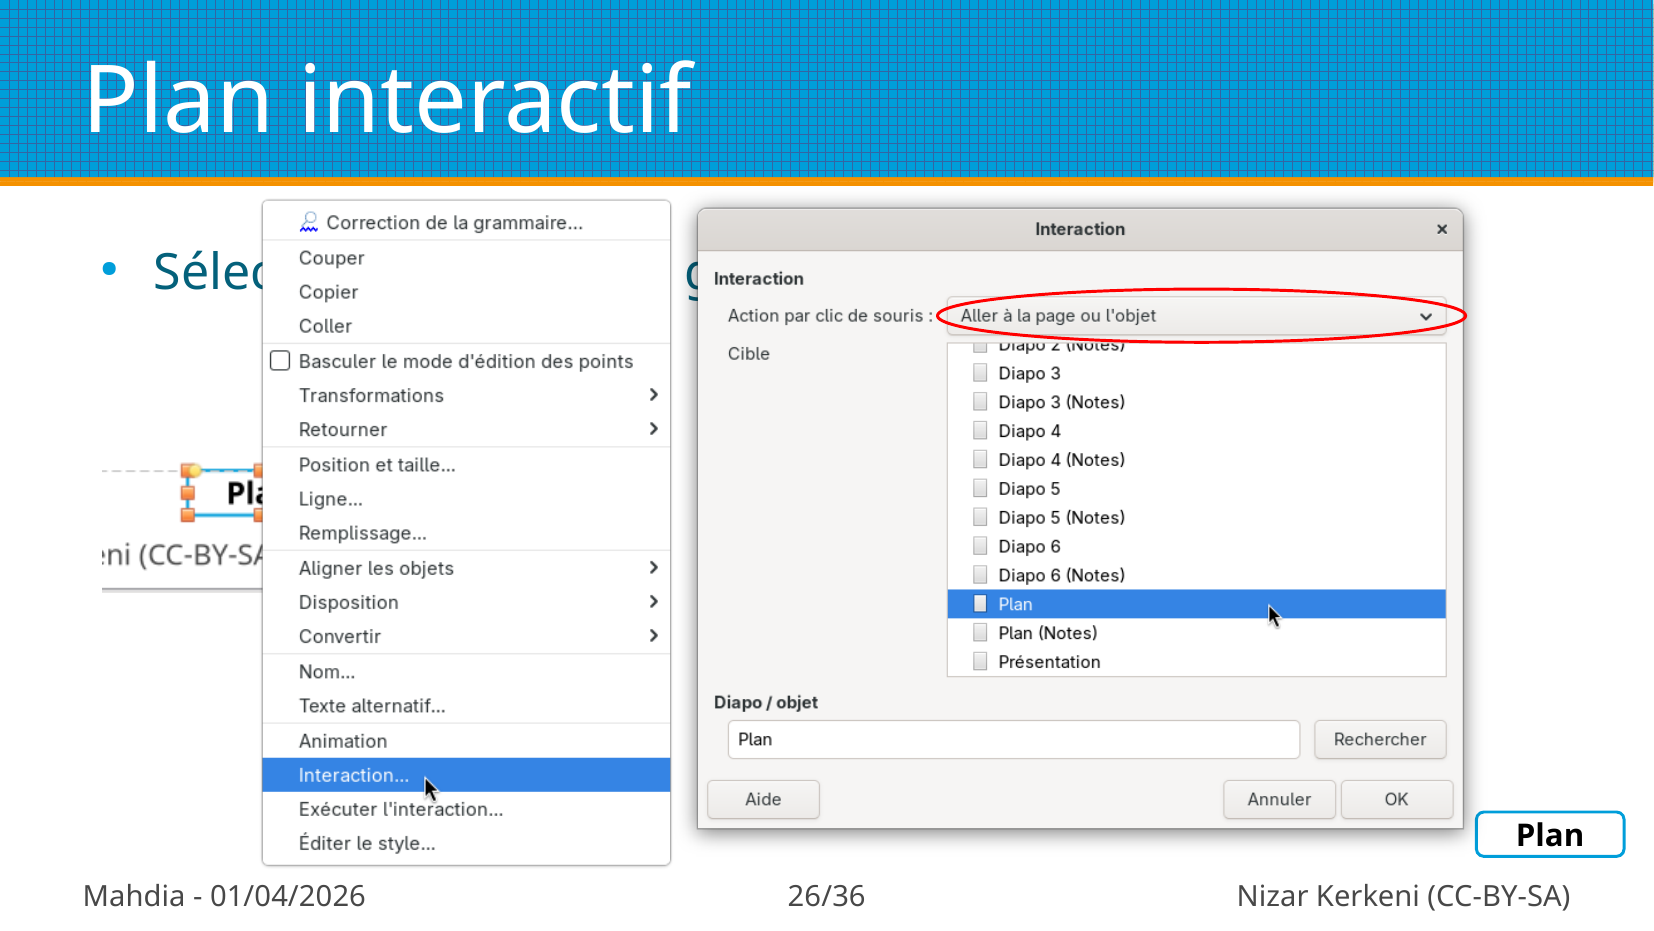

# Plan interactif
Sélectionner l’élément graphique.
Plan
Mahdia - 01/04/2026
26